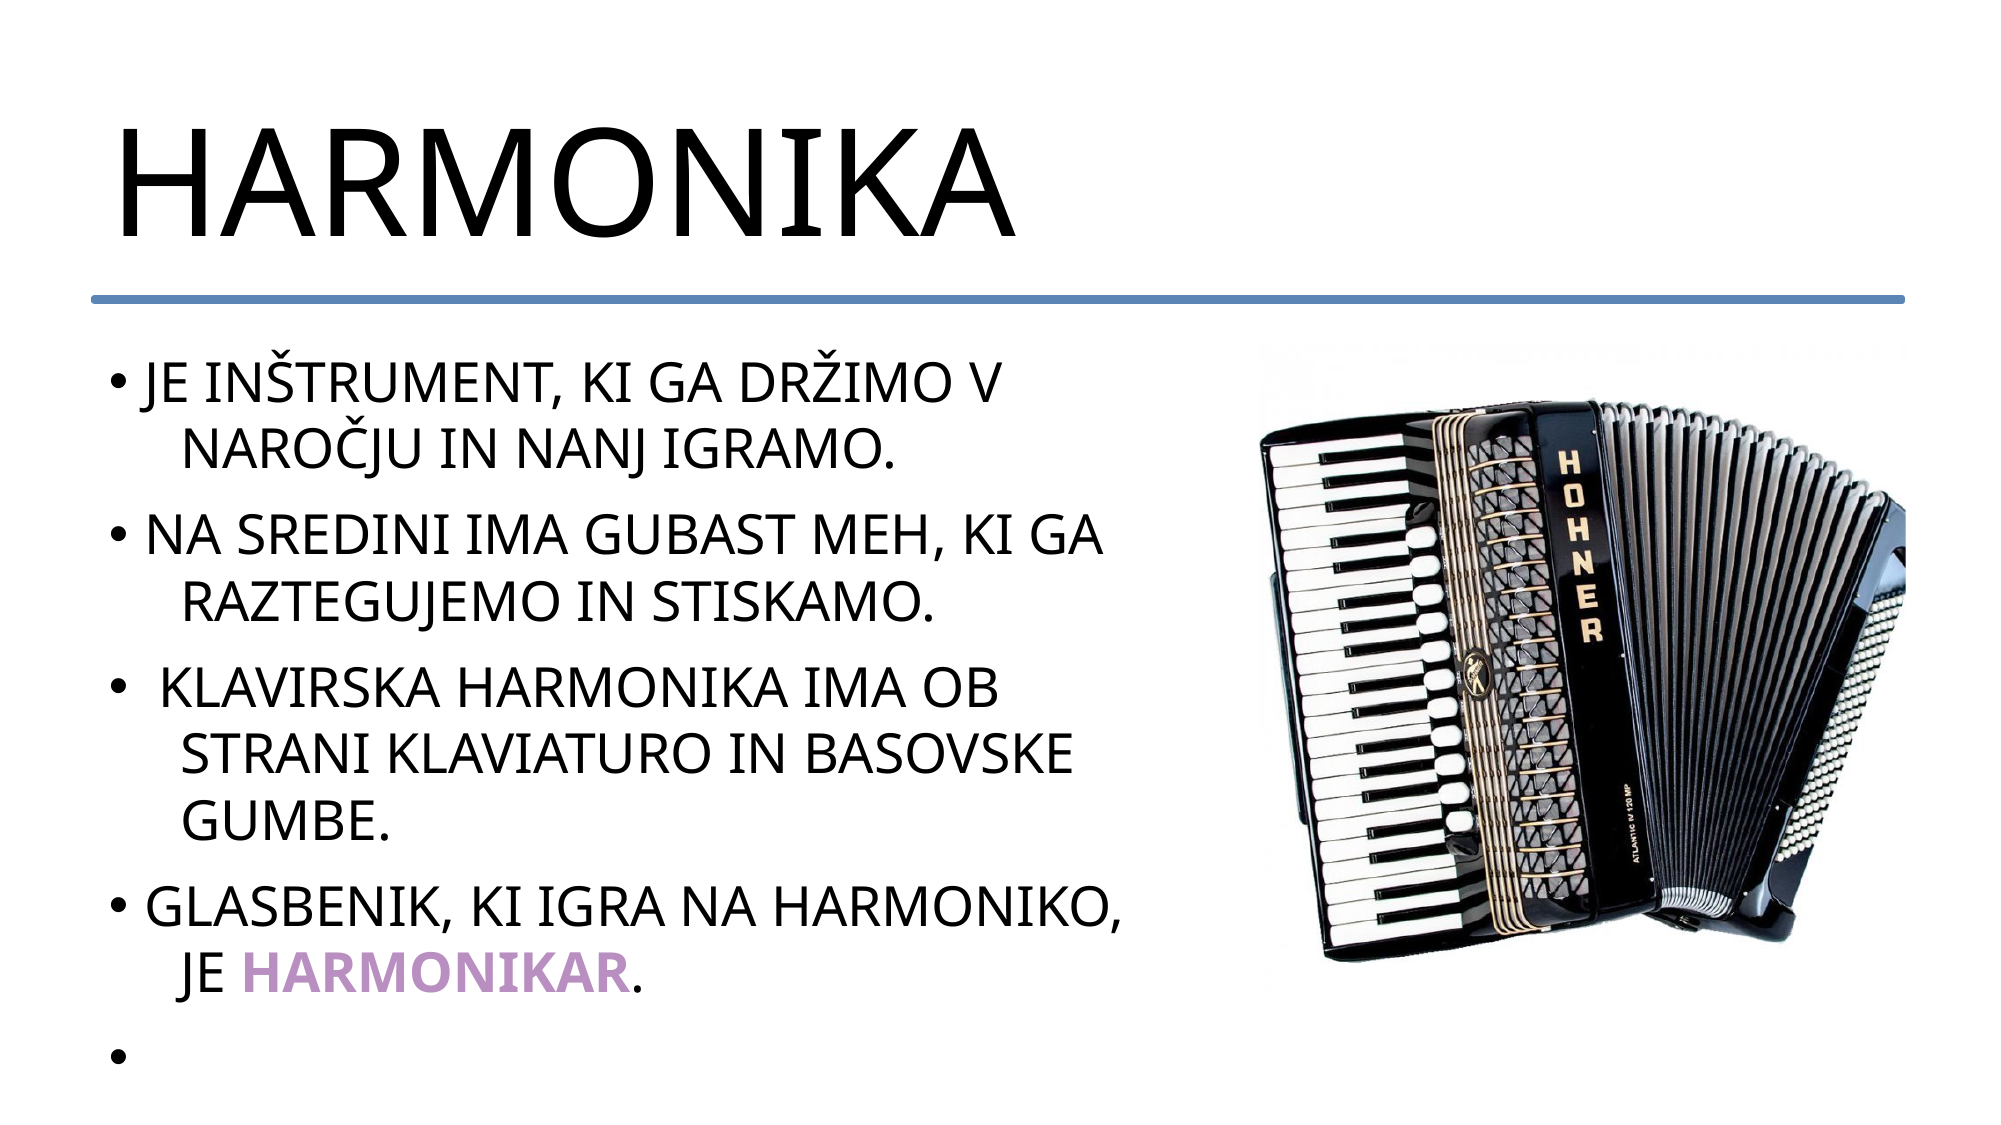

# HARMONIKA
JE INŠTRUMENT, KI GA DRŽIMO V NAROČJU IN NANJ IGRAMO.
NA SREDINI IMA GUBAST MEH, KI GA RAZTEGUJEMO IN STISKAMO.
 KLAVIRSKA HARMONIKA IMA OB STRANI KLAVIATURO IN BASOVSKE GUMBE.
GLASBENIK, KI IGRA NA HARMONIKO, JE HARMONIKAR.